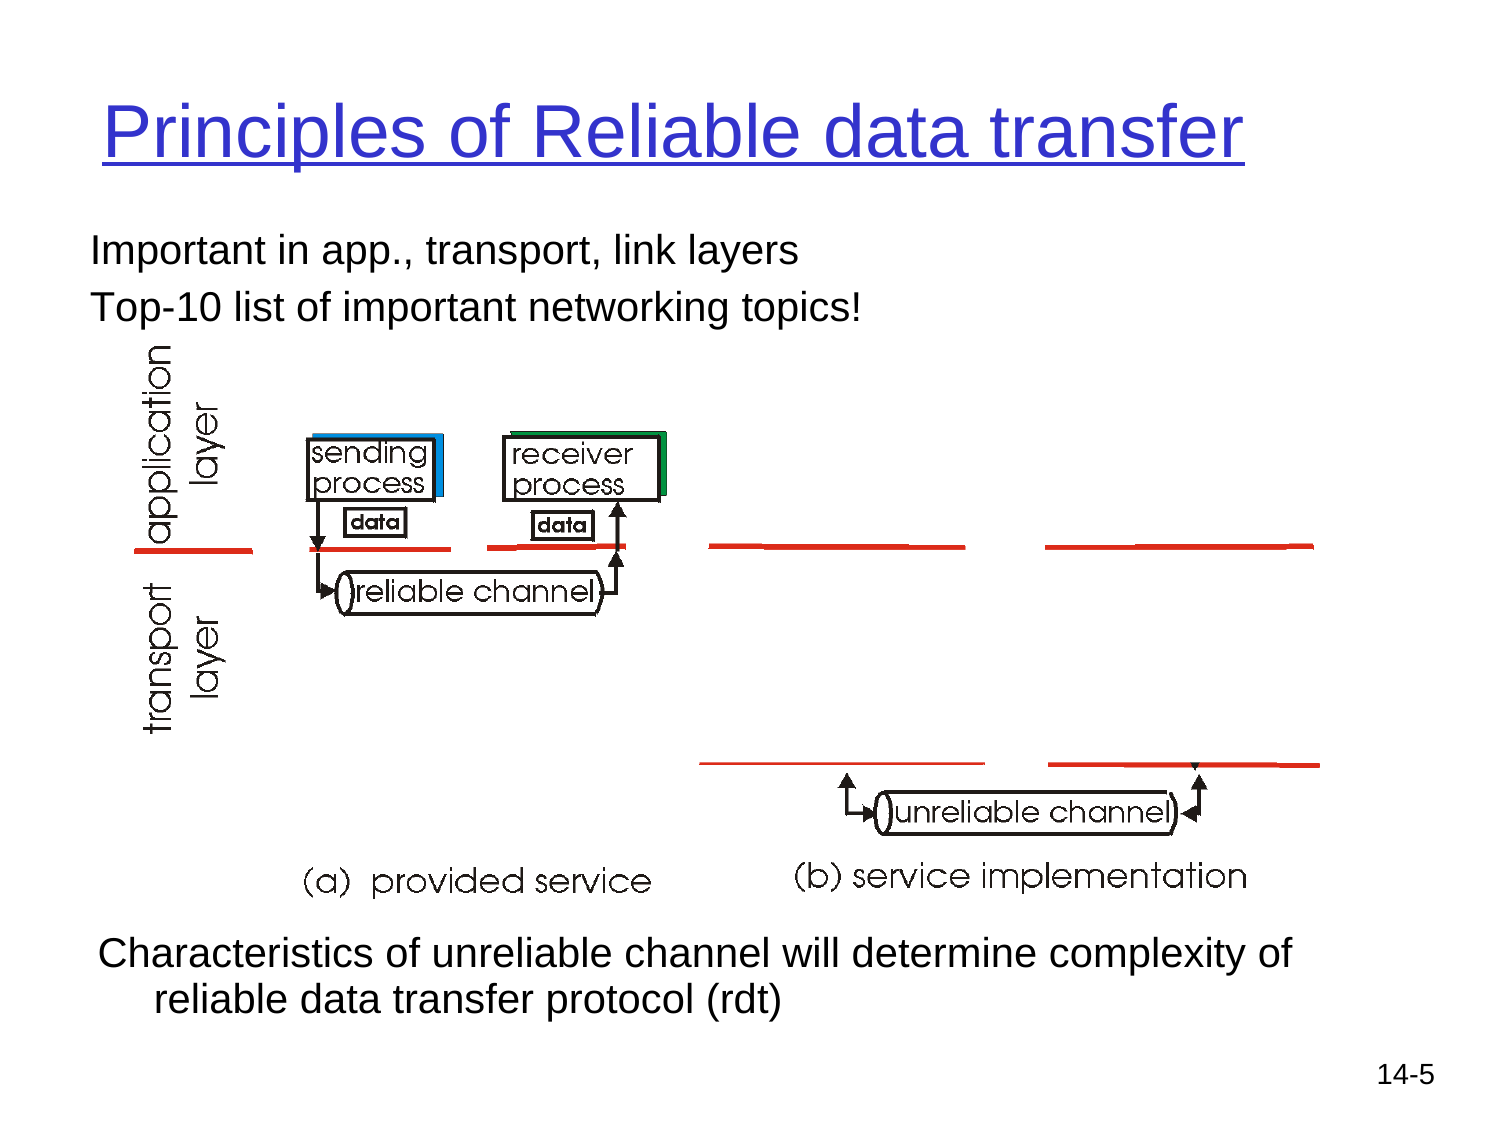

# Principles of Reliable data transfer
Important in app., transport, link layers
Top-10 list of important networking topics!
Characteristics of unreliable channel will determine complexity of reliable data transfer protocol (rdt)
5